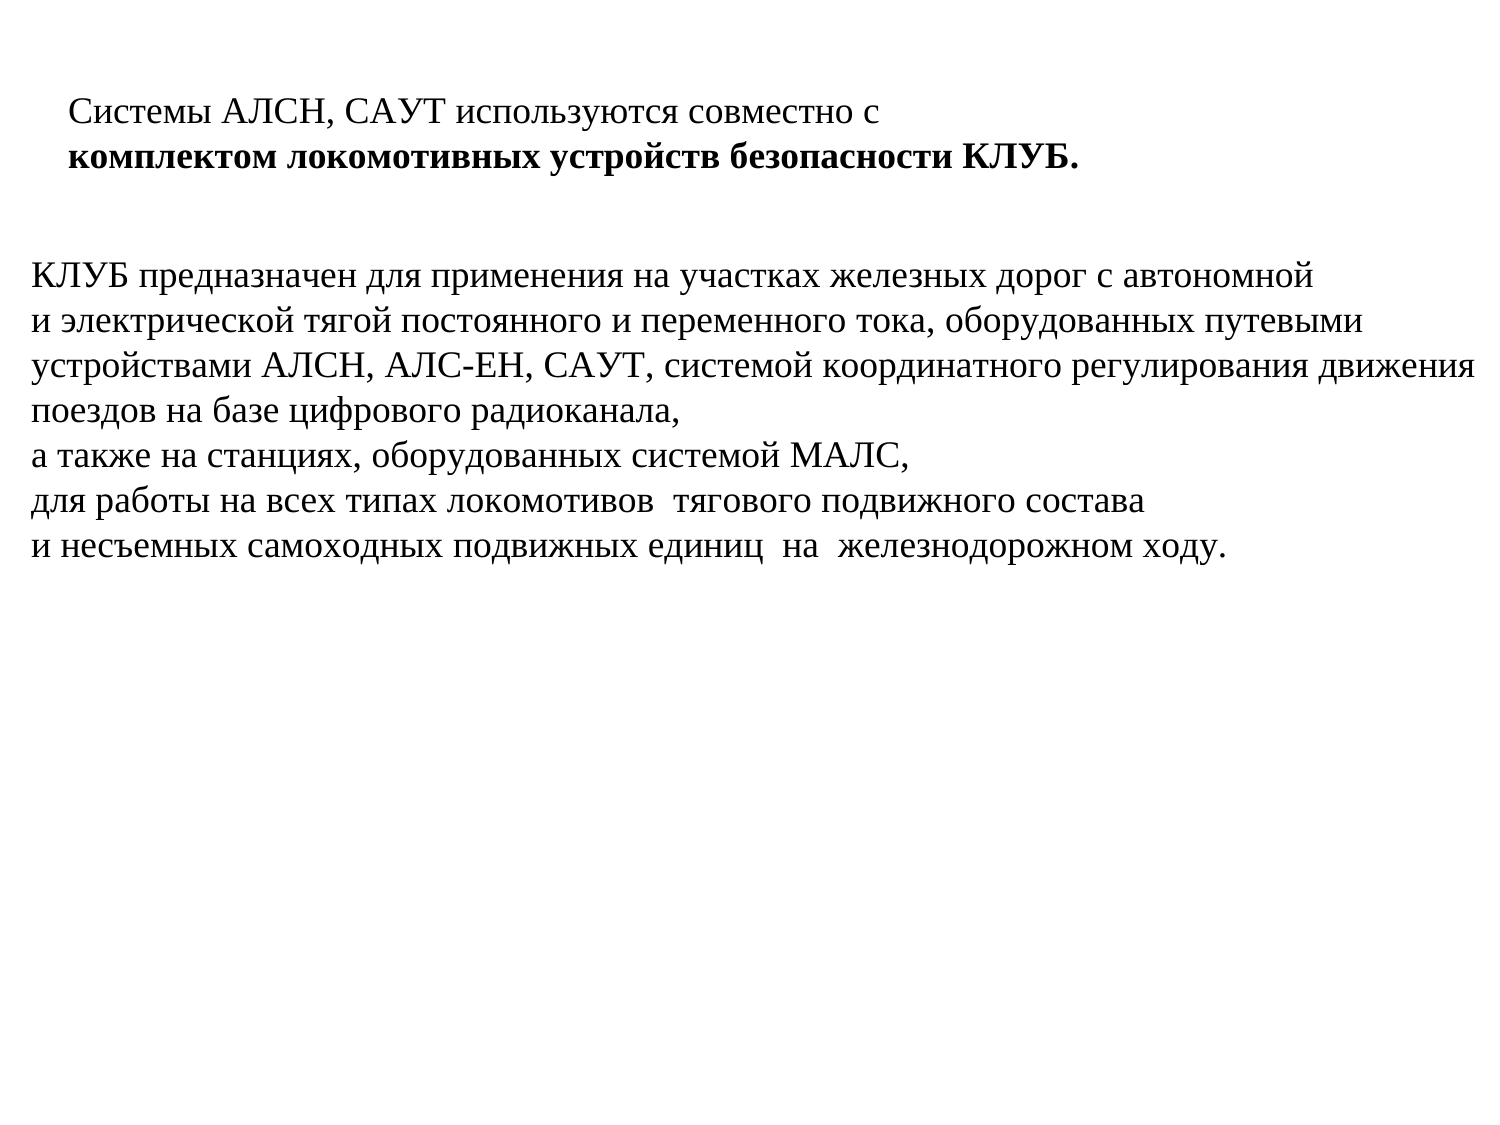

Системы АЛСН, САУТ используются совместно с
комплектом локомотивных устройств безопасности КЛУБ.
КЛУБ предназначен для применения на участках железных дорог с автономной
и электрической тягой постоянного и переменного тока, оборудованных путевыми
устройствами АЛСН, АЛС-ЕН, САУТ, системой координатного регулирования движения
поездов на базе цифрового радиоканала,
а также на станциях, оборудованных системой МАЛС,
для работы на всех типах локомотивов тягового подвижного состава
и несъемных самоходных подвижных единиц на железнодорожном ходу.